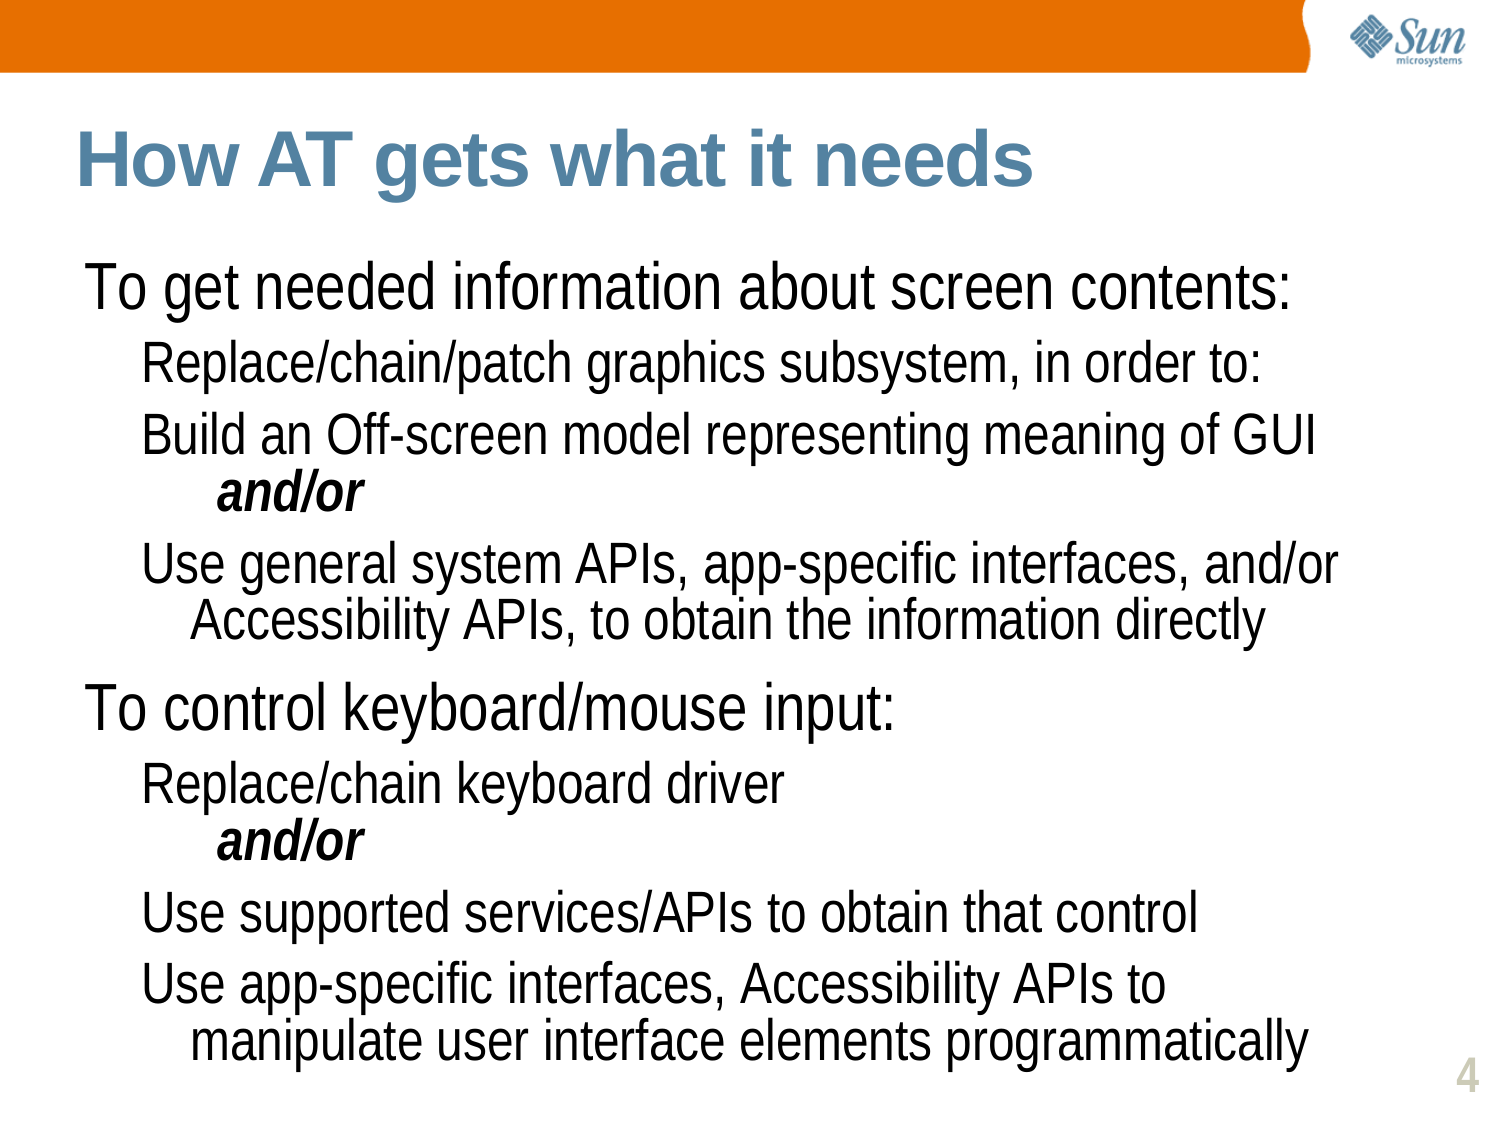

# How AT gets what it needs
To get needed information about screen contents:
Replace/chain/patch graphics subsystem, in order to:
Build an Off-screen model representing meaning of GUI
 and/or
Use general system APIs, app-specific interfaces, and/or Accessibility APIs, to obtain the information directly
To control keyboard/mouse input:
Replace/chain keyboard driver
 and/or
Use supported services/APIs to obtain that control
Use app-specific interfaces, Accessibility APIs to manipulate user interface elements programmatically